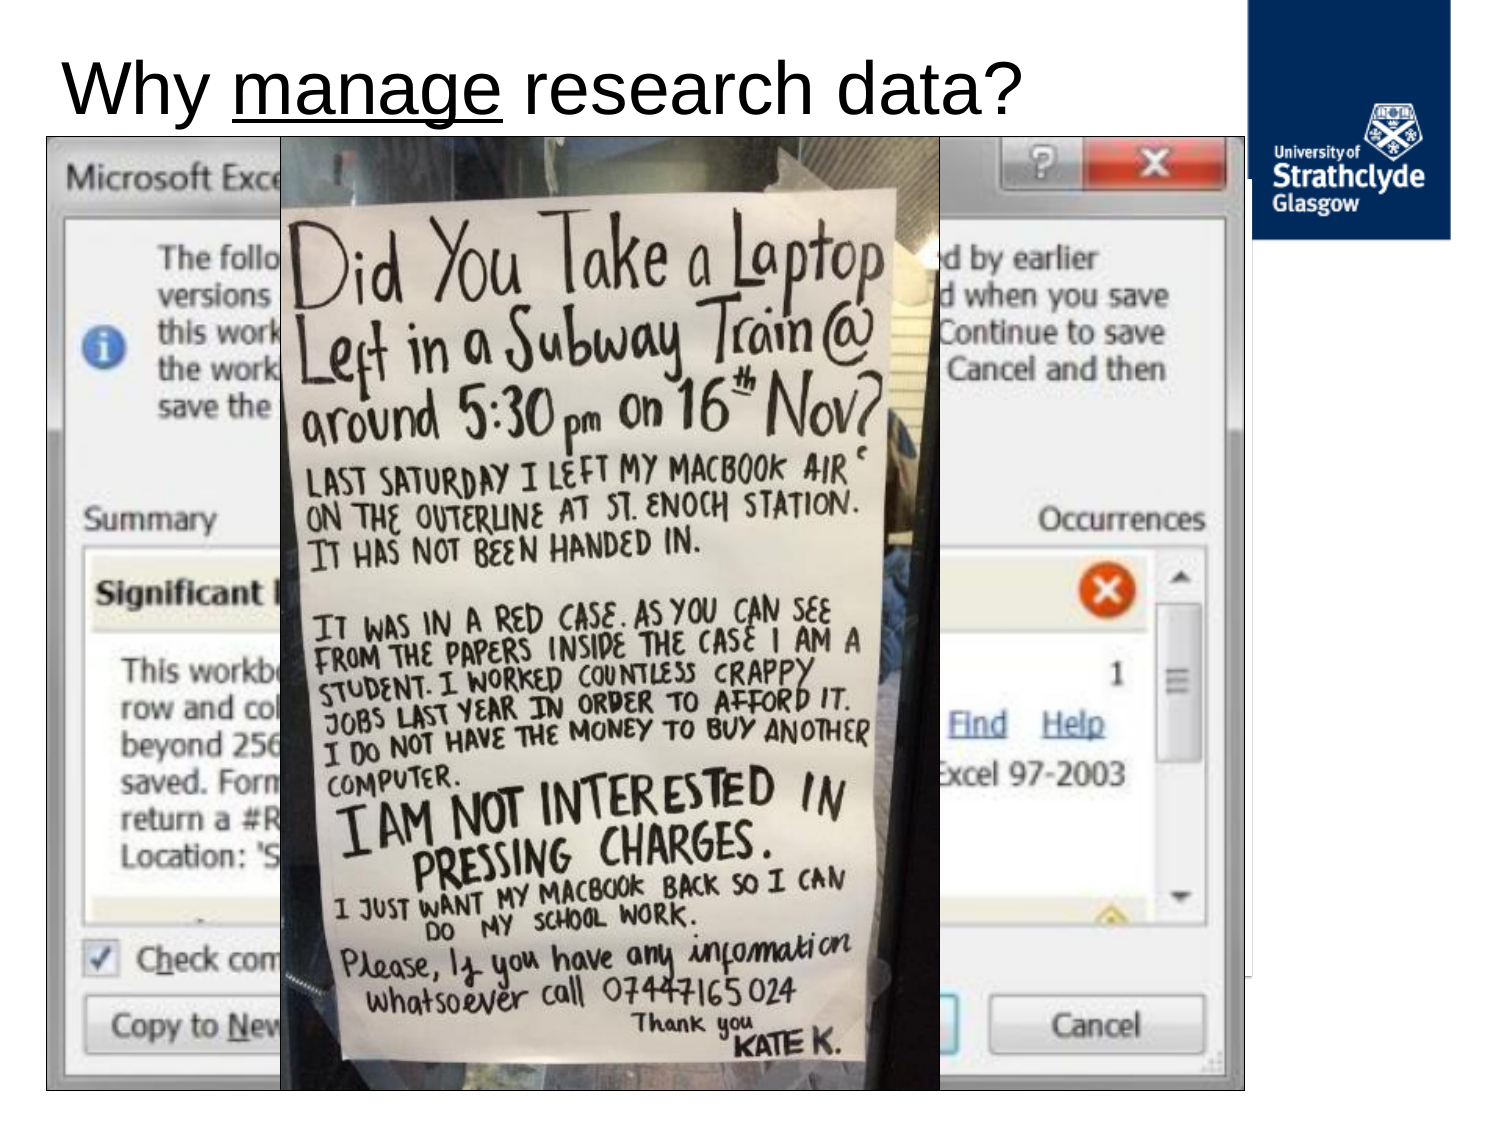

# Why manage research data?
Image credit: Daniel K.L. Oi